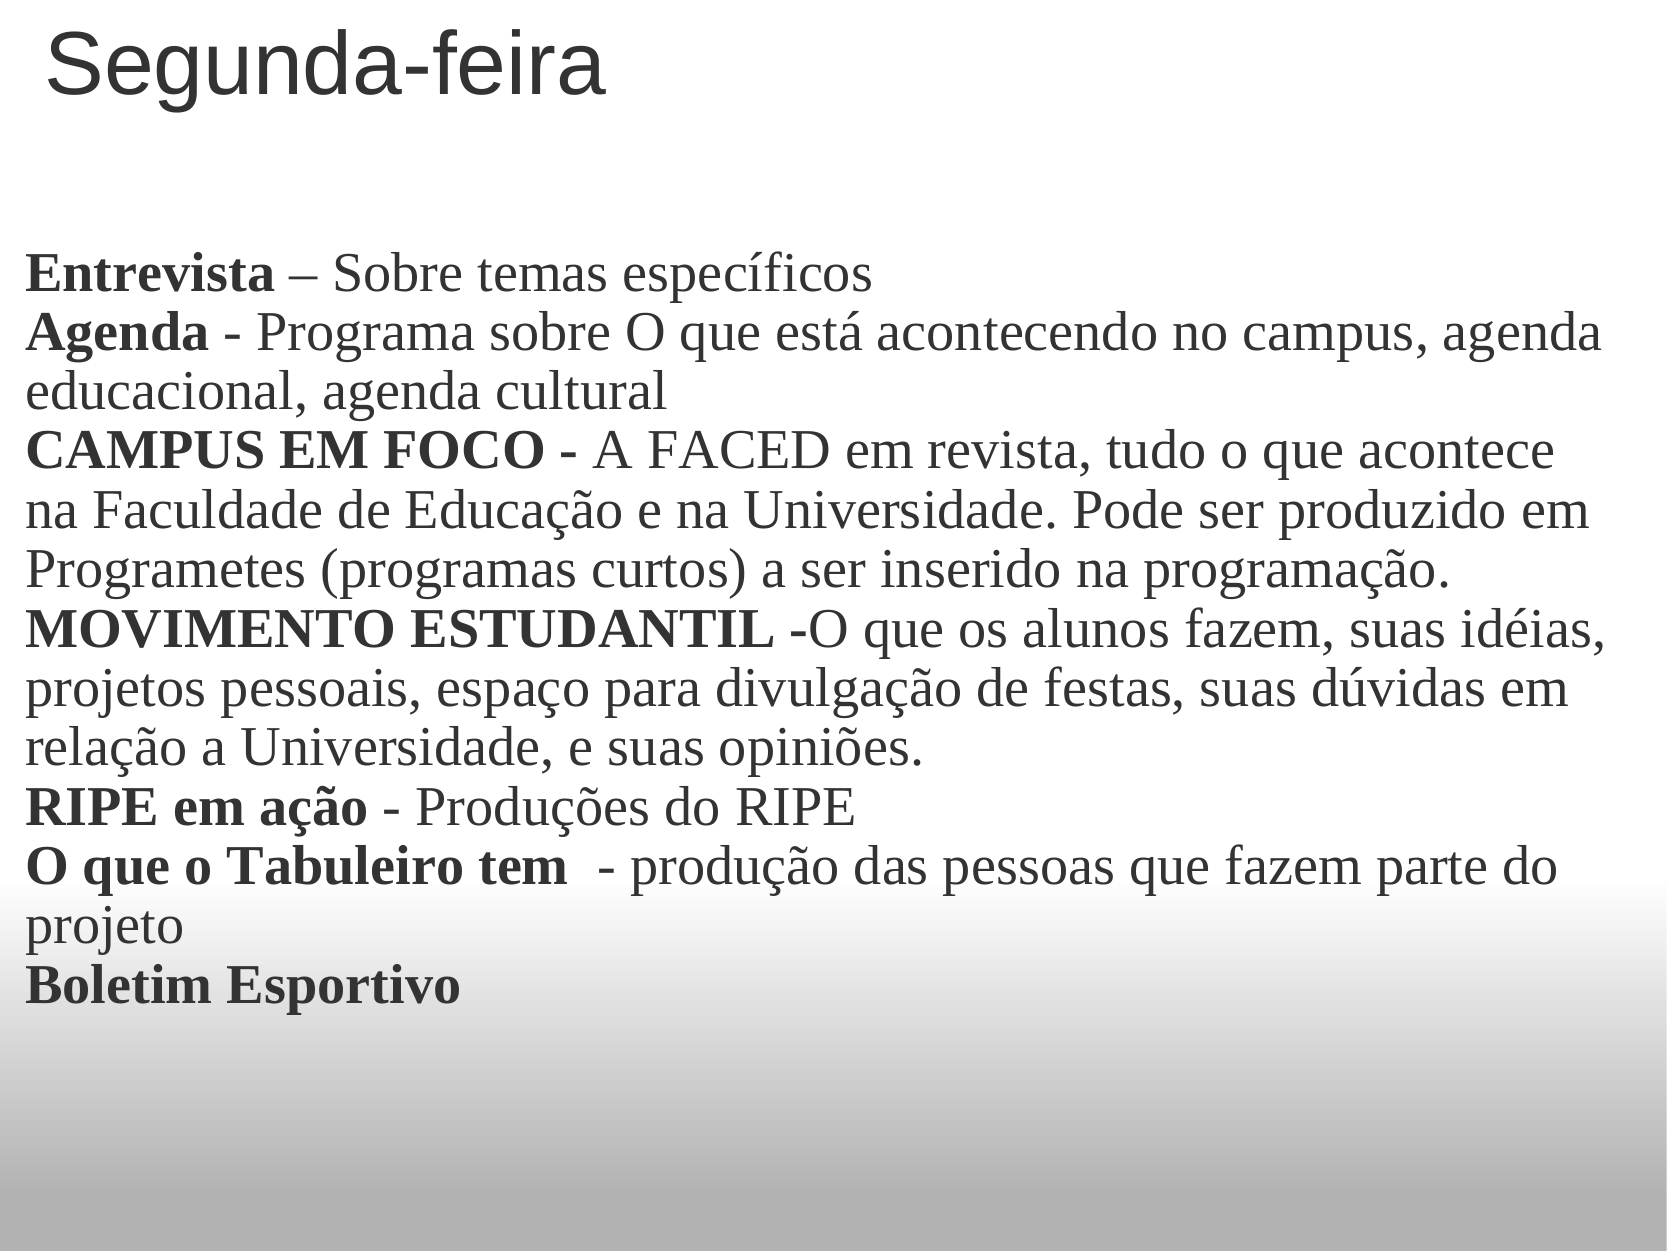

# Segunda-feira
Entrevista – Sobre temas específicos
Agenda - Programa sobre O que está acontecendo no campus, agenda educacional, agenda cultural
CAMPUS EM FOCO - A FACED em revista, tudo o que acontece na Faculdade de Educação e na Universidade. Pode ser produzido em Programetes (programas curtos) a ser inserido na programação.
MOVIMENTO ESTUDANTIL -O que os alunos fazem, suas idéias, projetos pessoais, espaço para divulgação de festas, suas dúvidas em relação a Universidade, e suas opiniões.
RIPE em ação - Produções do RIPE
O que o Tabuleiro tem  - produção das pessoas que fazem parte do projeto
Boletim Esportivo